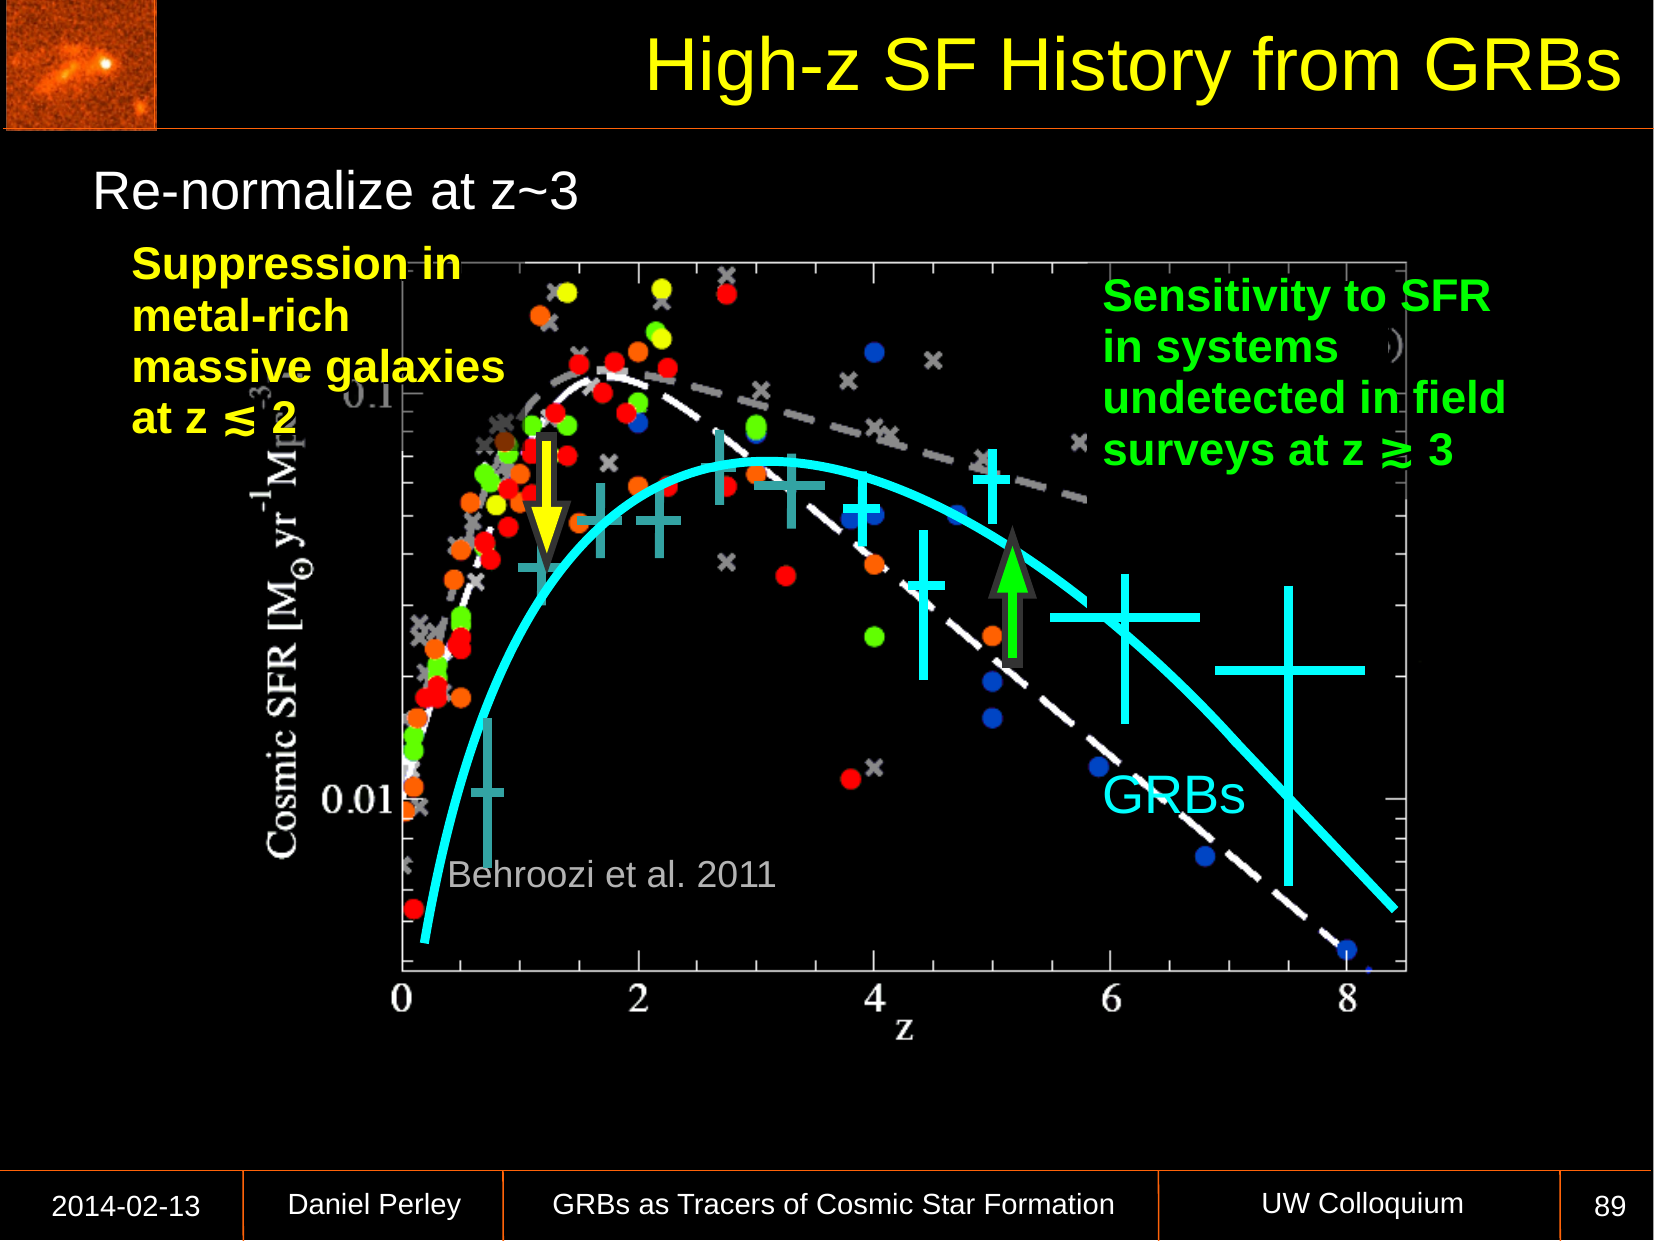

# High-z SF History from GRBs
Re-normalize at z~3
Suppression in metal-rich massive galaxies at z ≲ 2
Sensitivity to SFR in systems undetected in field surveys at z ≳ 3
GRBs
Behroozi et al. 2011
2014-02-13
89